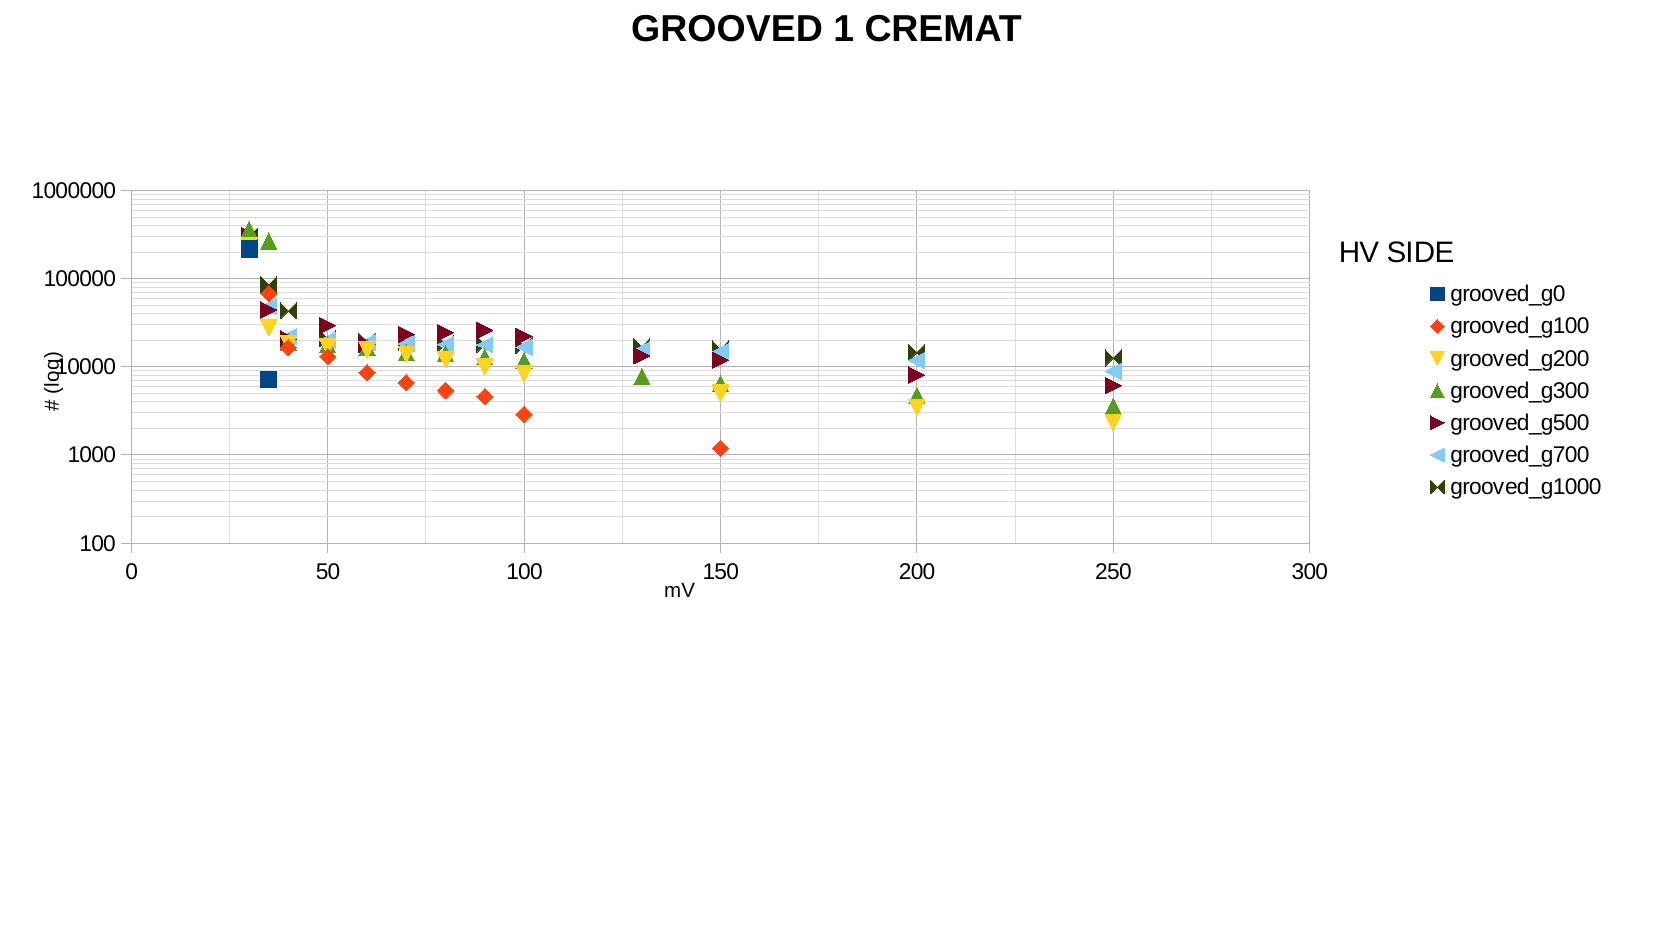

GROOVED 1 CREMAT
### Chart: HV SIDE
| Category | grooved_g0 | grooved_g100 | grooved_g200 | grooved_g300 | grooved_g500 | grooved_g700 | grooved_g1000 |
|---|---|---|---|---|---|---|---|